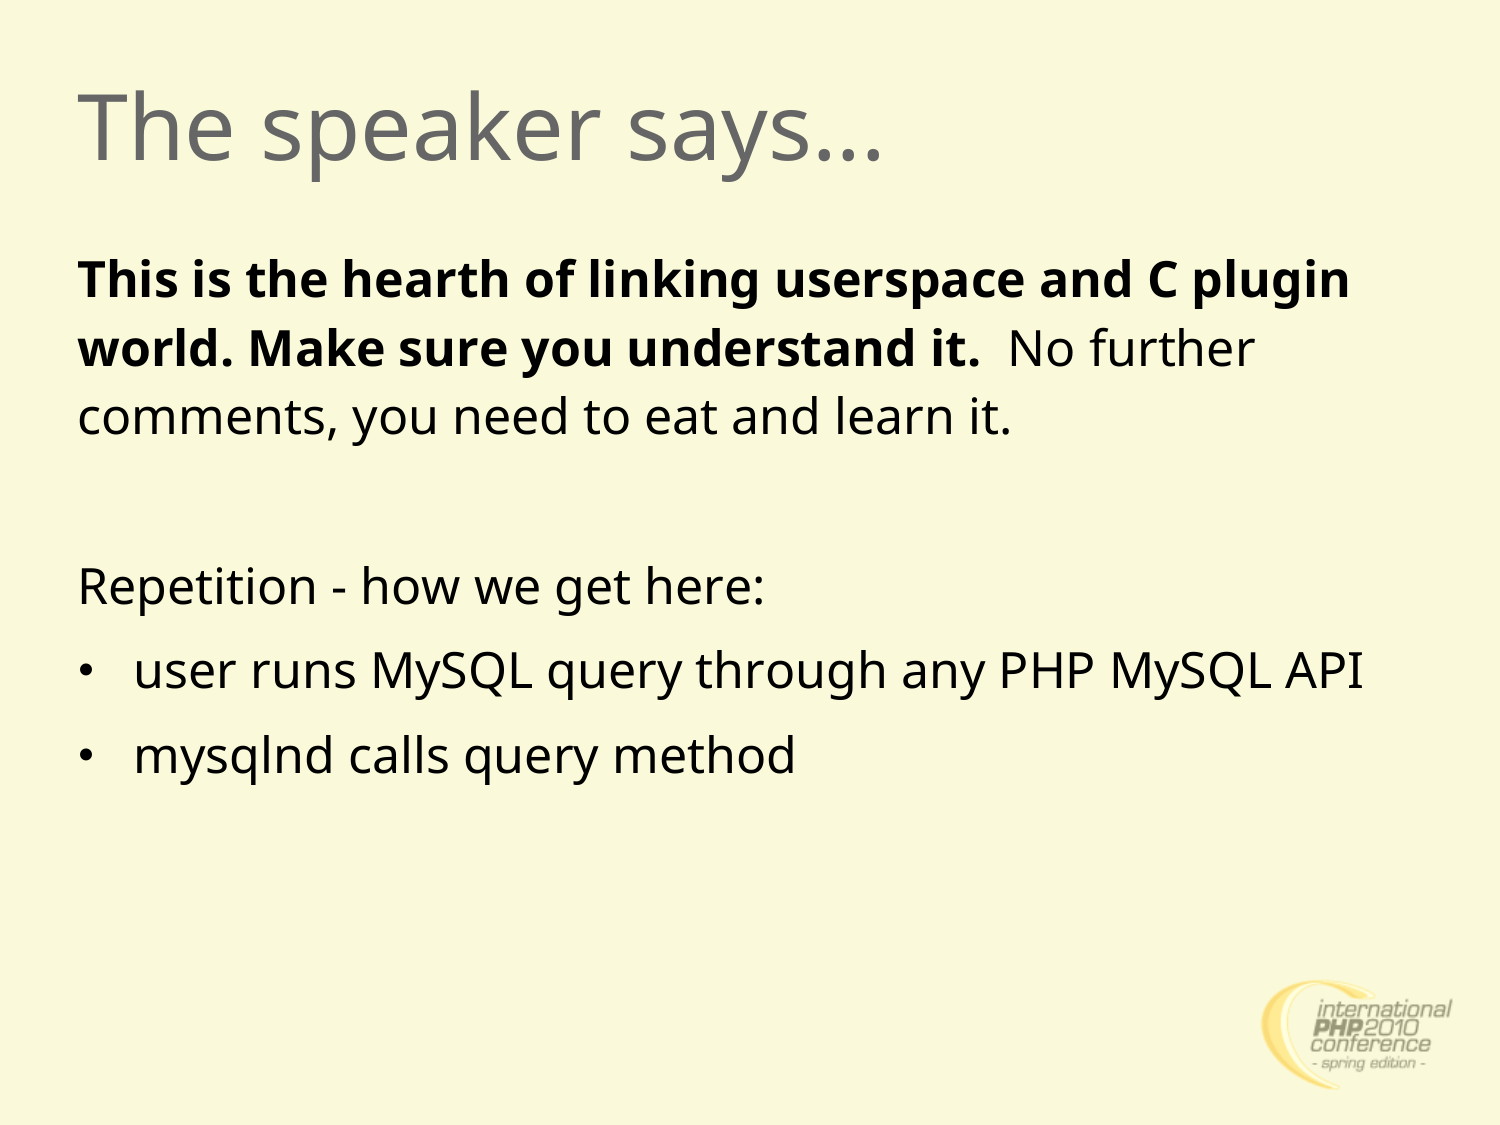

# The speaker says...
This is the hearth of linking userspace and C plugin world. Make sure you understand it. No further comments, you need to eat and learn it.
Repetition - how we get here:
user runs MySQL query through any PHP MySQL API
mysqlnd calls query method